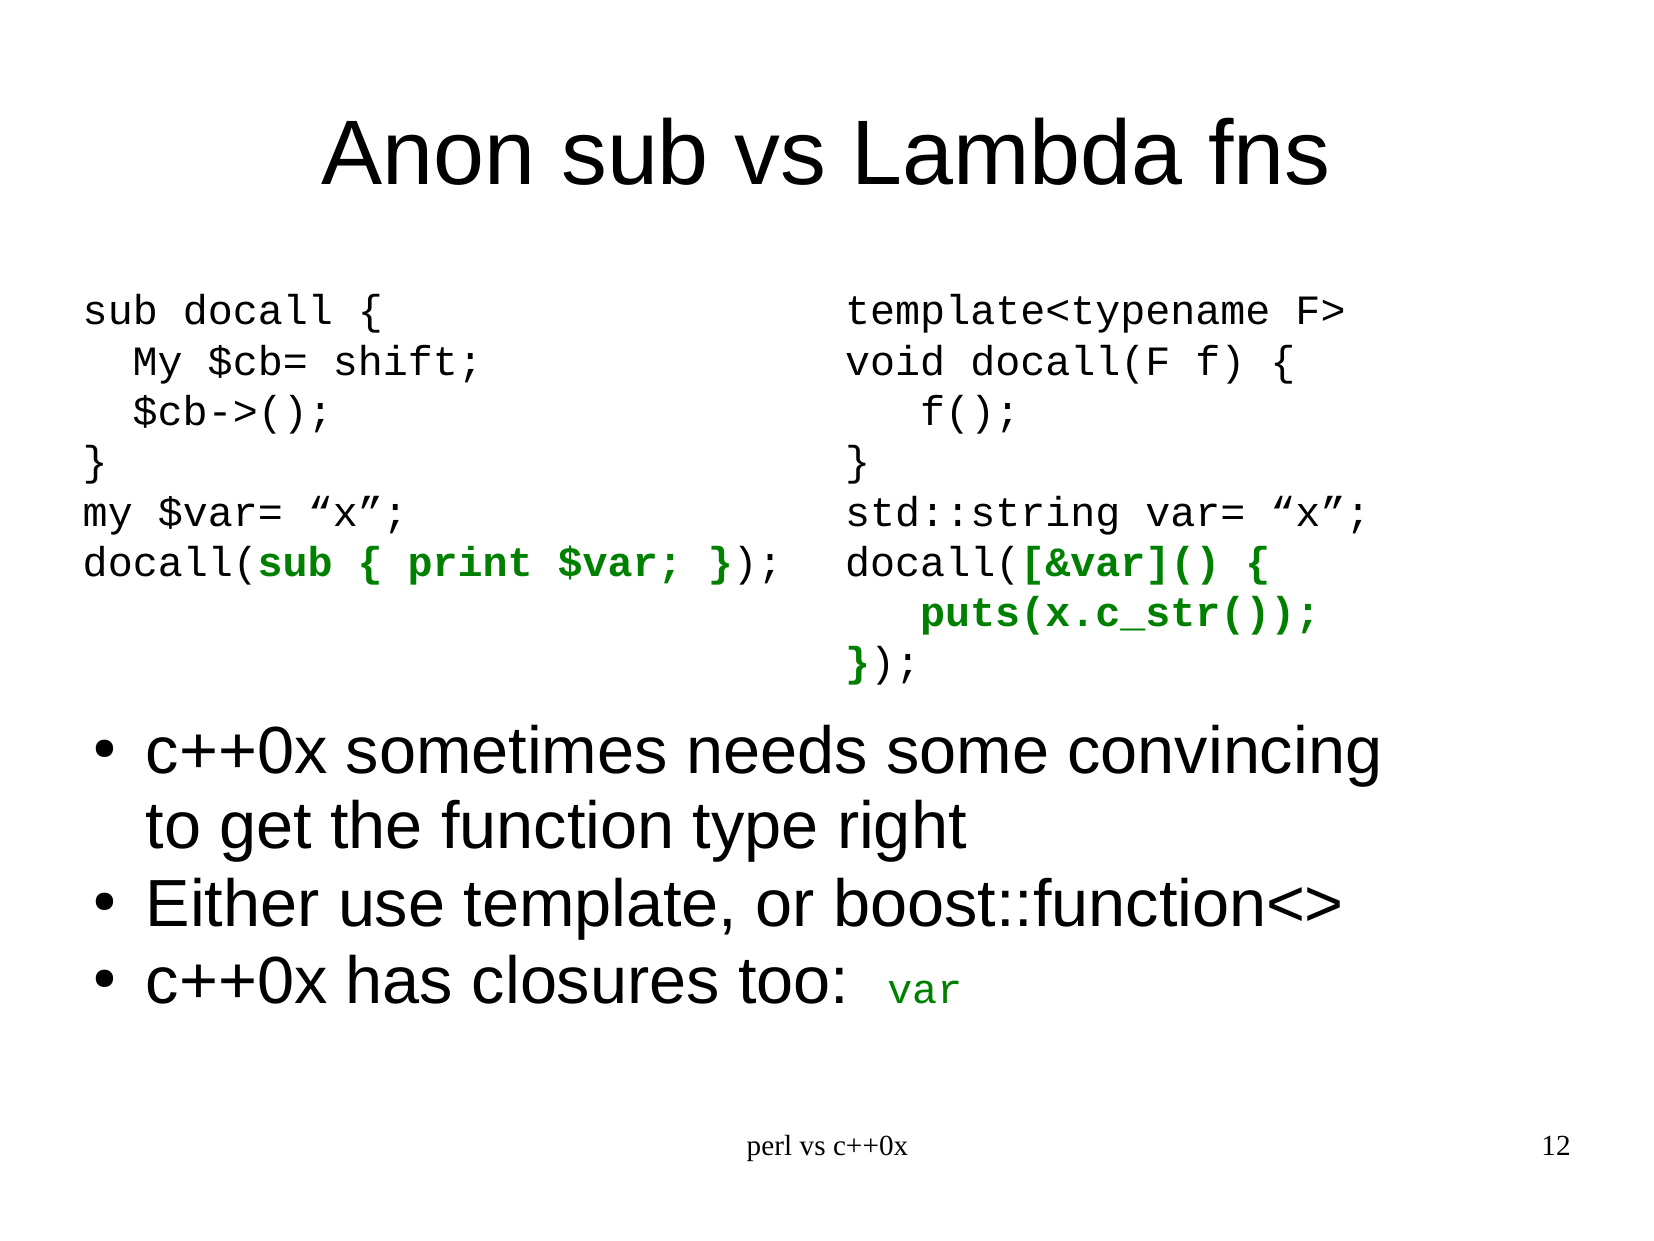

# Anon sub vs Lambda fns
sub docall {
 My $cb= shift;
 $cb->();
}
my $var= “x”;
docall(sub { print $var; });
template<typename F>
void docall(F f) {
 f();
}
std::string var= “x”;
docall([&var]() {
 puts(x.c_str());
});
c++0x sometimes needs some convincing to get the function type right
Either use template, or boost::function<>
c++0x has closures too: var
perl vs c++0x
12